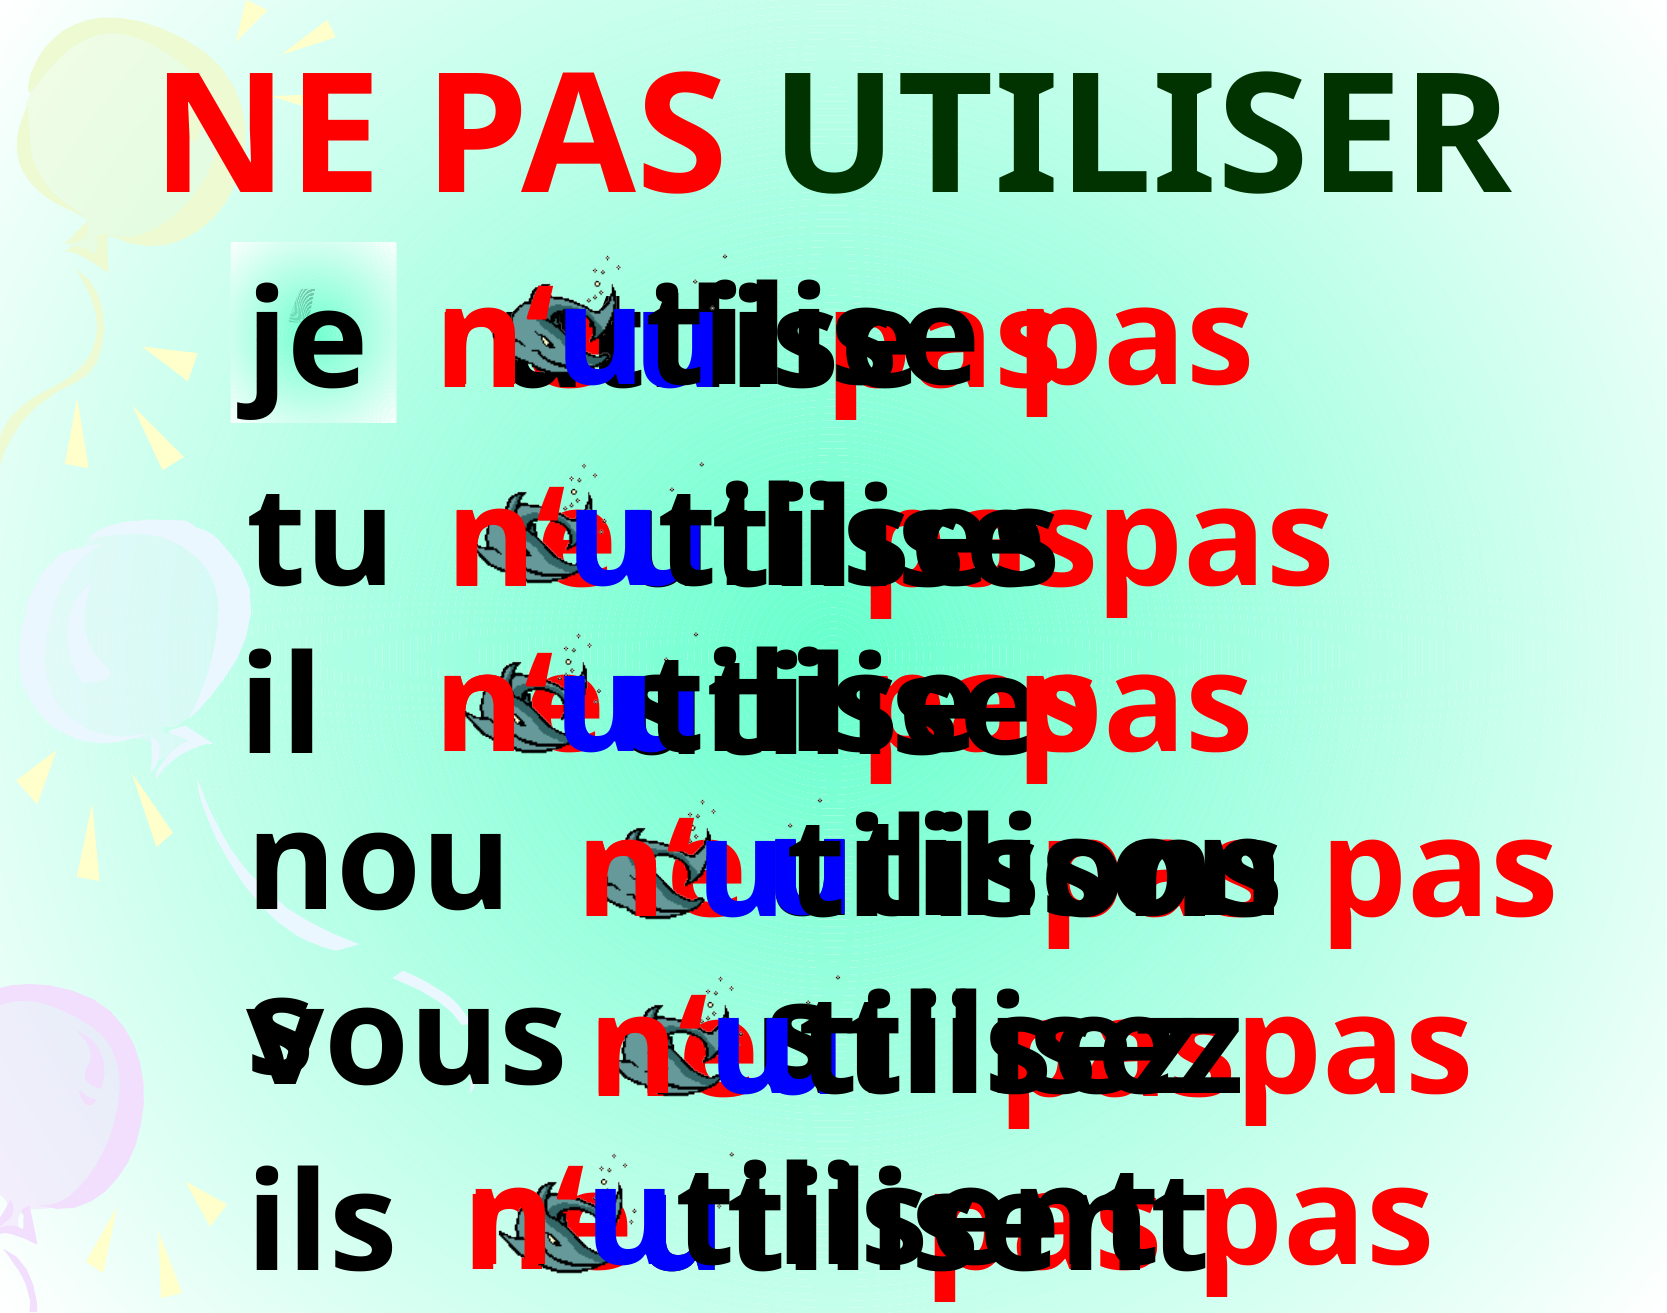

NE PAS UTILISER
n‘utilise pas
j‘ utilise
je
ne 			 pas
u
tu
n‘utilises pas
u
ne 			 pas
utilises
ne 			 pas
n‘utilise pas
u
il
utilise
nous
u
utilisons
ne 			 pas
n‘utilisons pas
vous
n‘utilisez pas
utilisez
u
ne 			 pas
n‘utilisent pas
ne 			 pas
ils
utilisent
u